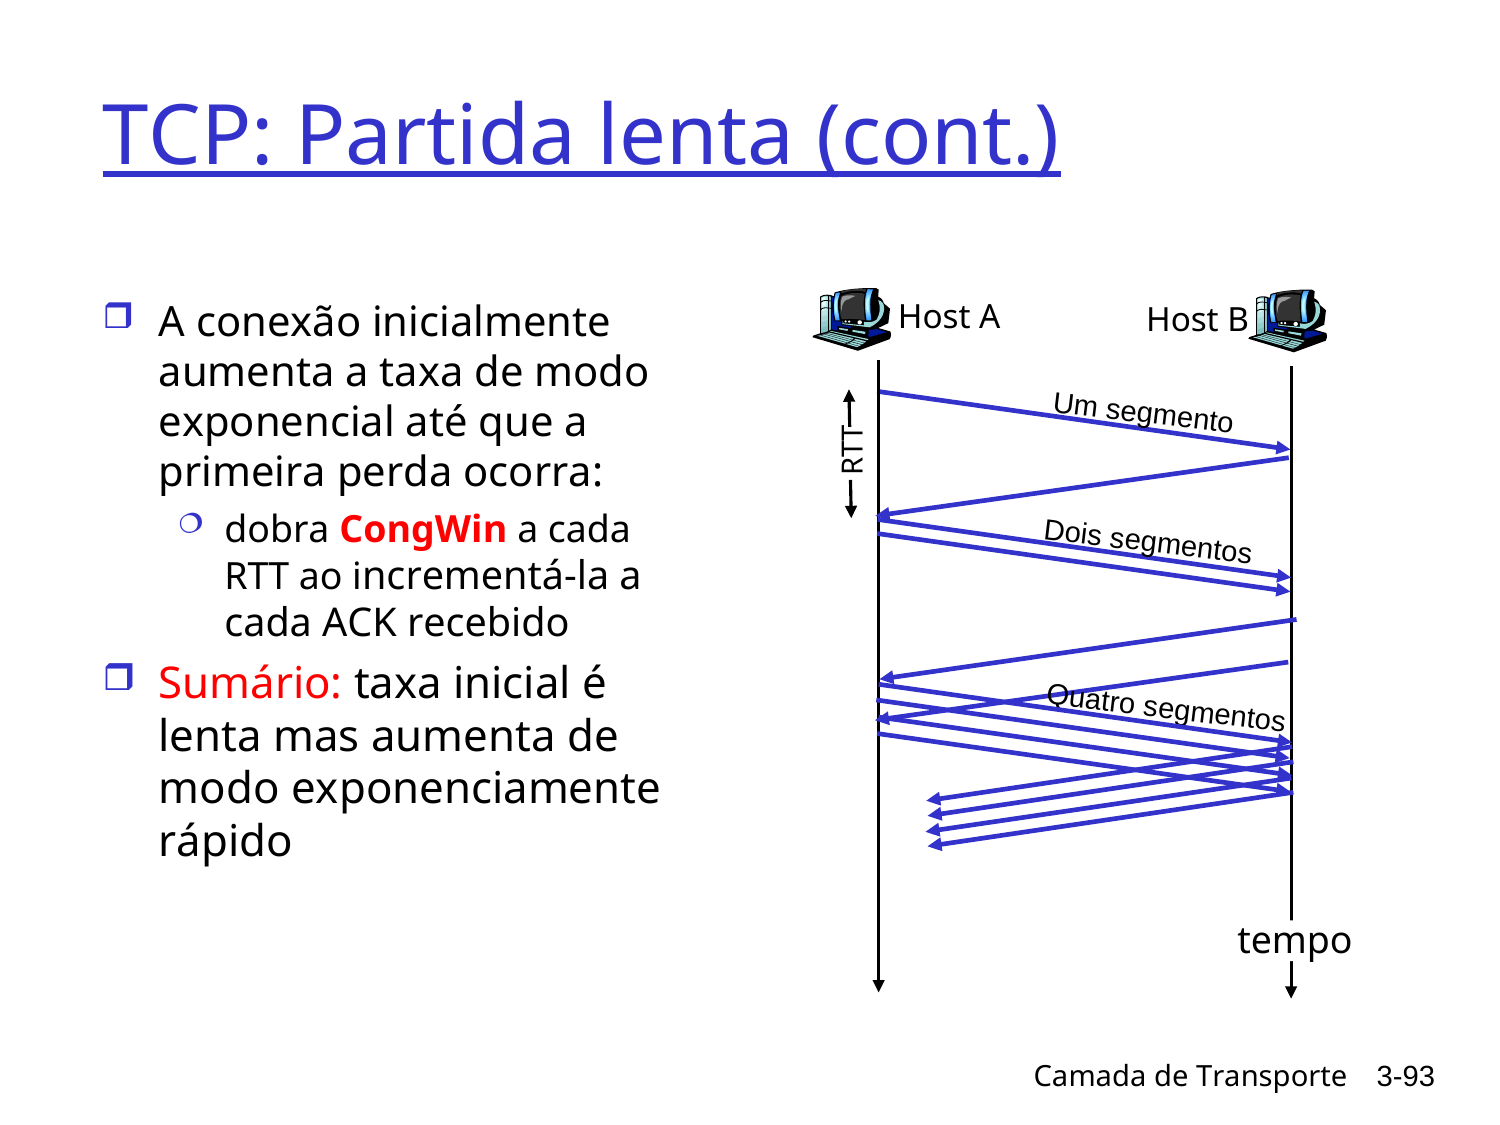

# TCP: Partida lenta (cont.)
A conexão inicialmente aumenta a taxa de modo exponencial até que a primeira perda ocorra:
dobra CongWin a cada RTT ao incrementá-la a cada ACK recebido
Sumário: taxa inicial é lenta mas aumenta de modo exponenciamente rápido
Host A
Host B
Um segmento
RTT
Dois segmentos
Quatro segmentos
tempo
Camada de Transporte